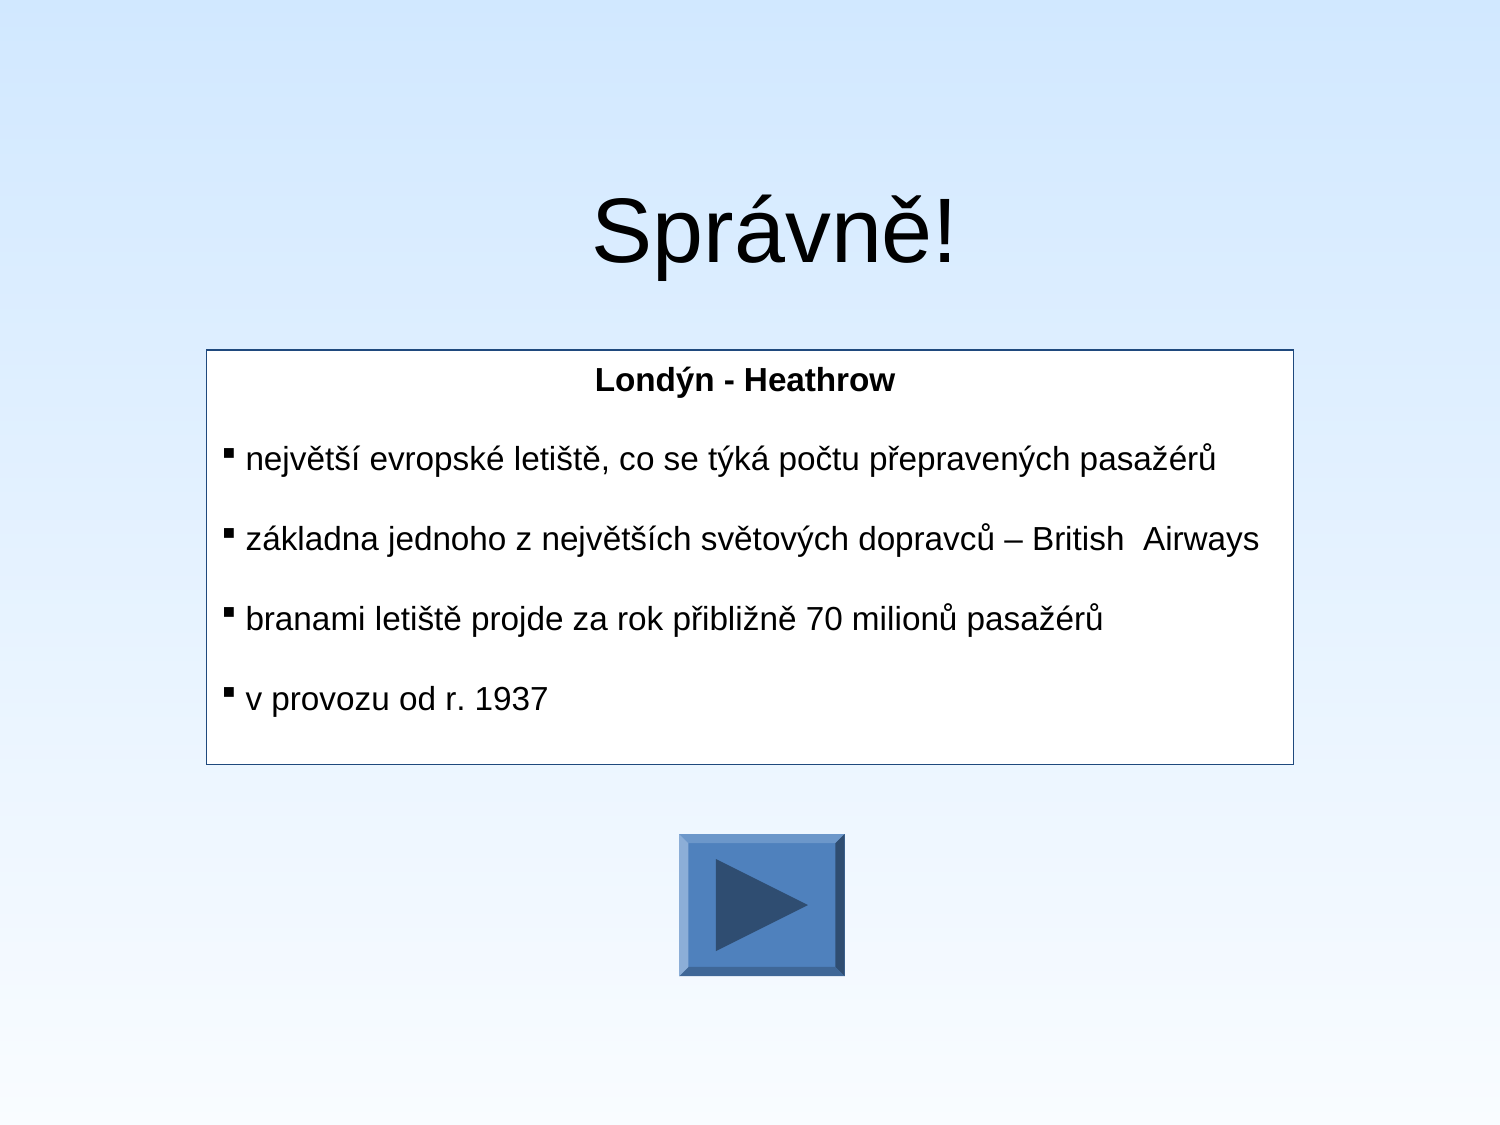

# Správně!
Londýn - Heathrow
 největší evropské letiště, co se týká počtu přepravených pasažérů
 základna jednoho z největších světových dopravců – British Airways
 branami letiště projde za rok přibližně 70 milionů pasažérů
 v provozu od r. 1937